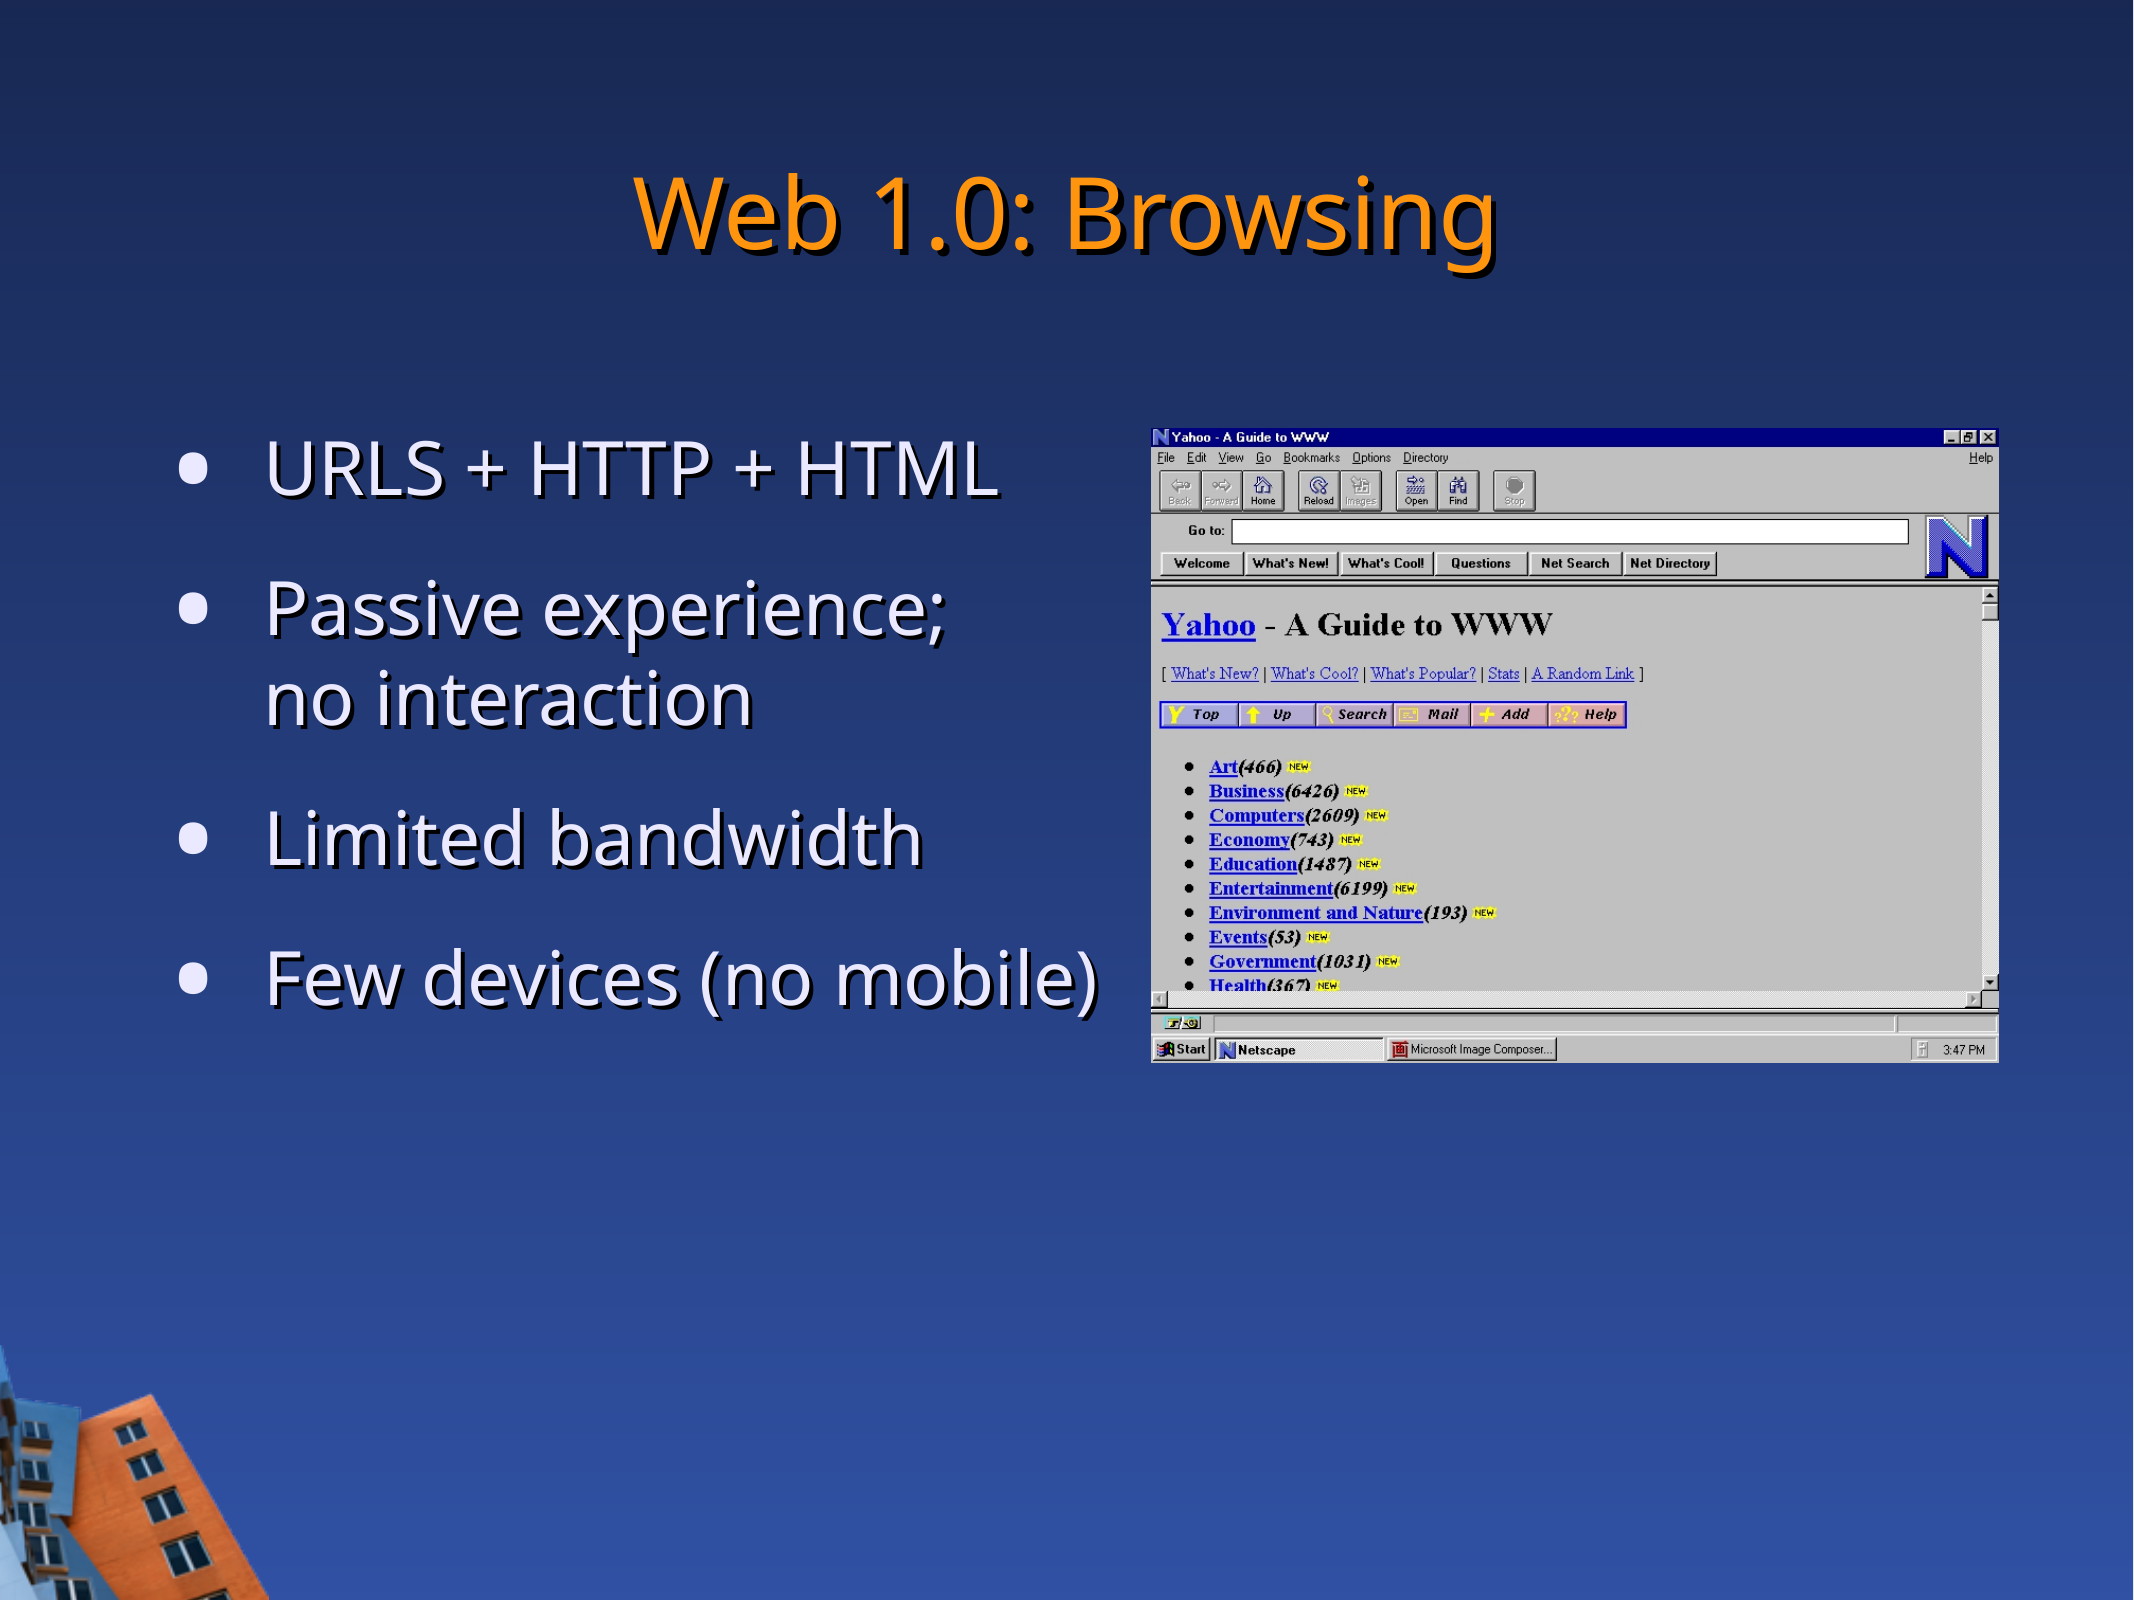

# Web 1.0: Browsing
URLS + HTTP + HTML
Passive experience;
no interaction
Limited bandwidth
Few devices (no mobile)